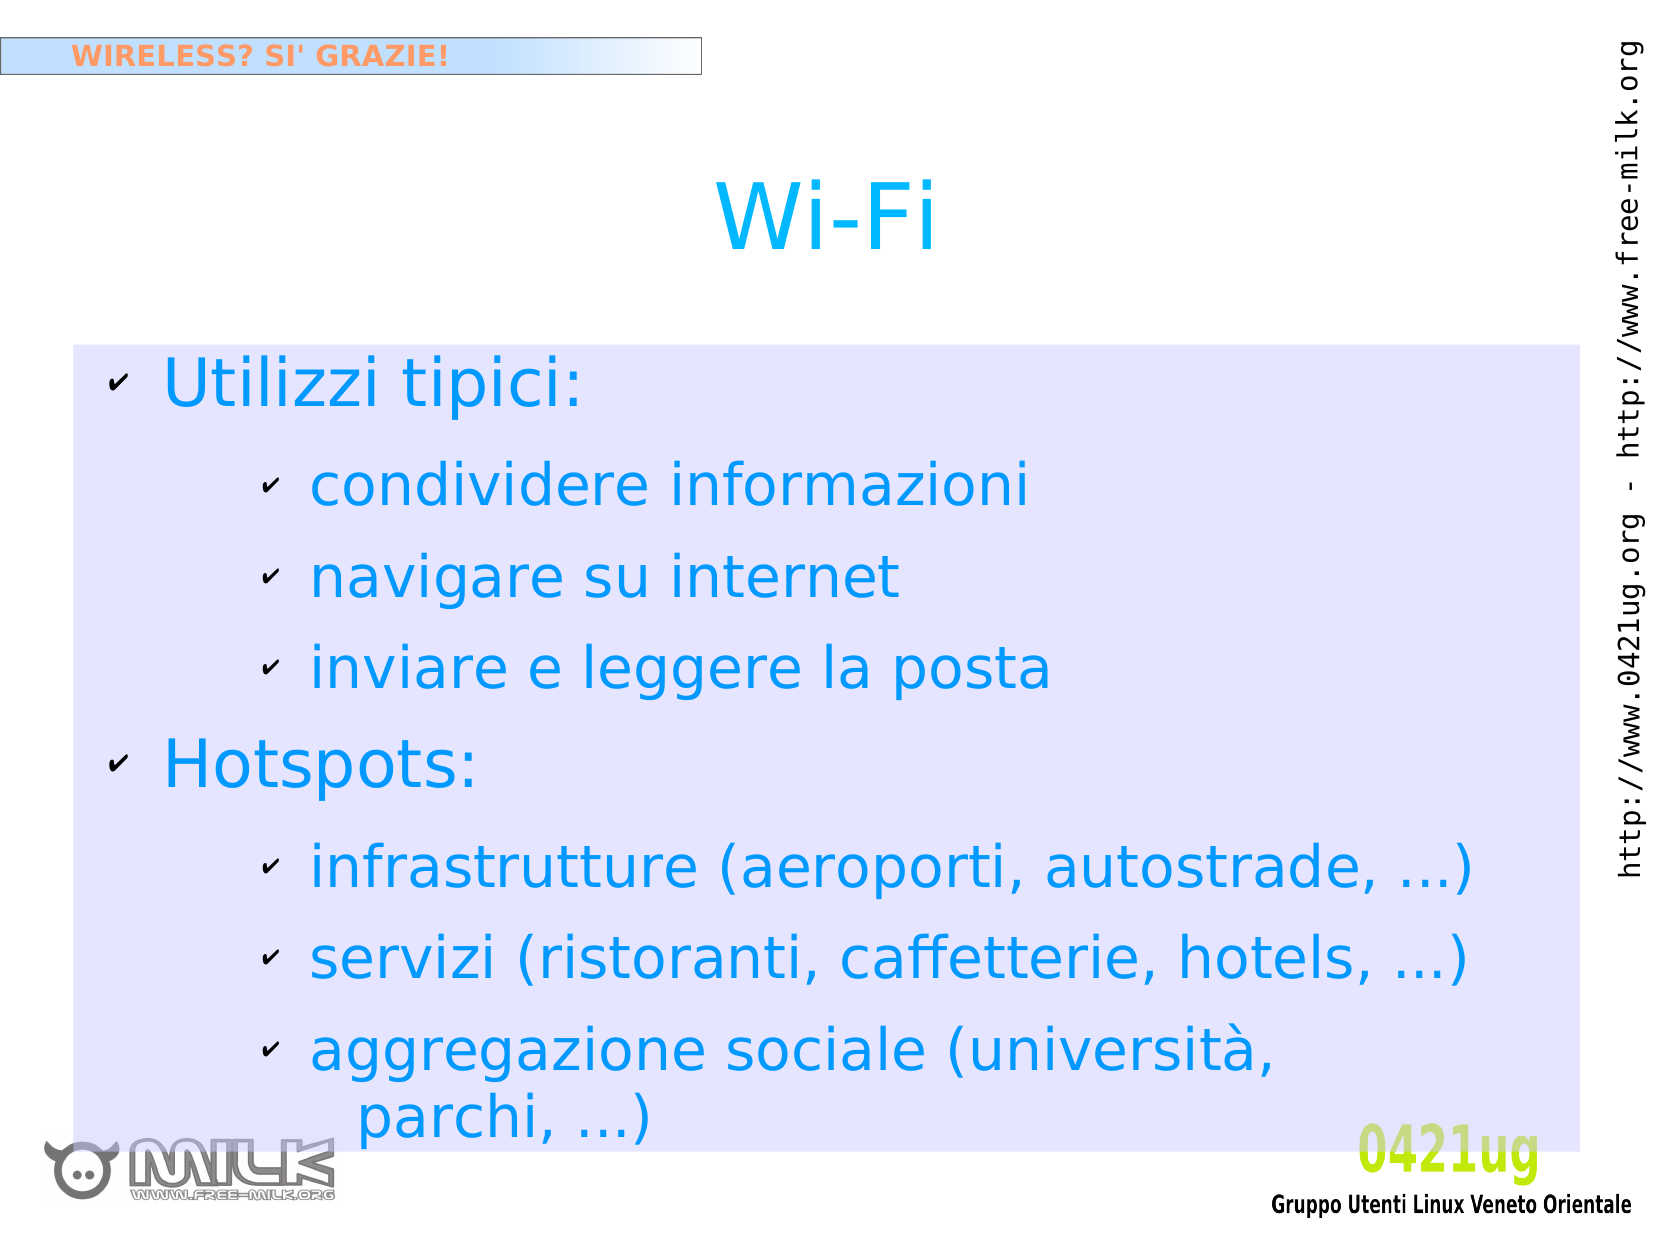

# Wi-Fi
Utilizzi tipici:
condividere informazioni
navigare su internet
inviare e leggere la posta
Hotspots:
infrastrutture (aeroporti, autostrade, ...)
servizi (ristoranti, caffetterie, hotels, ...)
aggregazione sociale (università, parchi, ...)